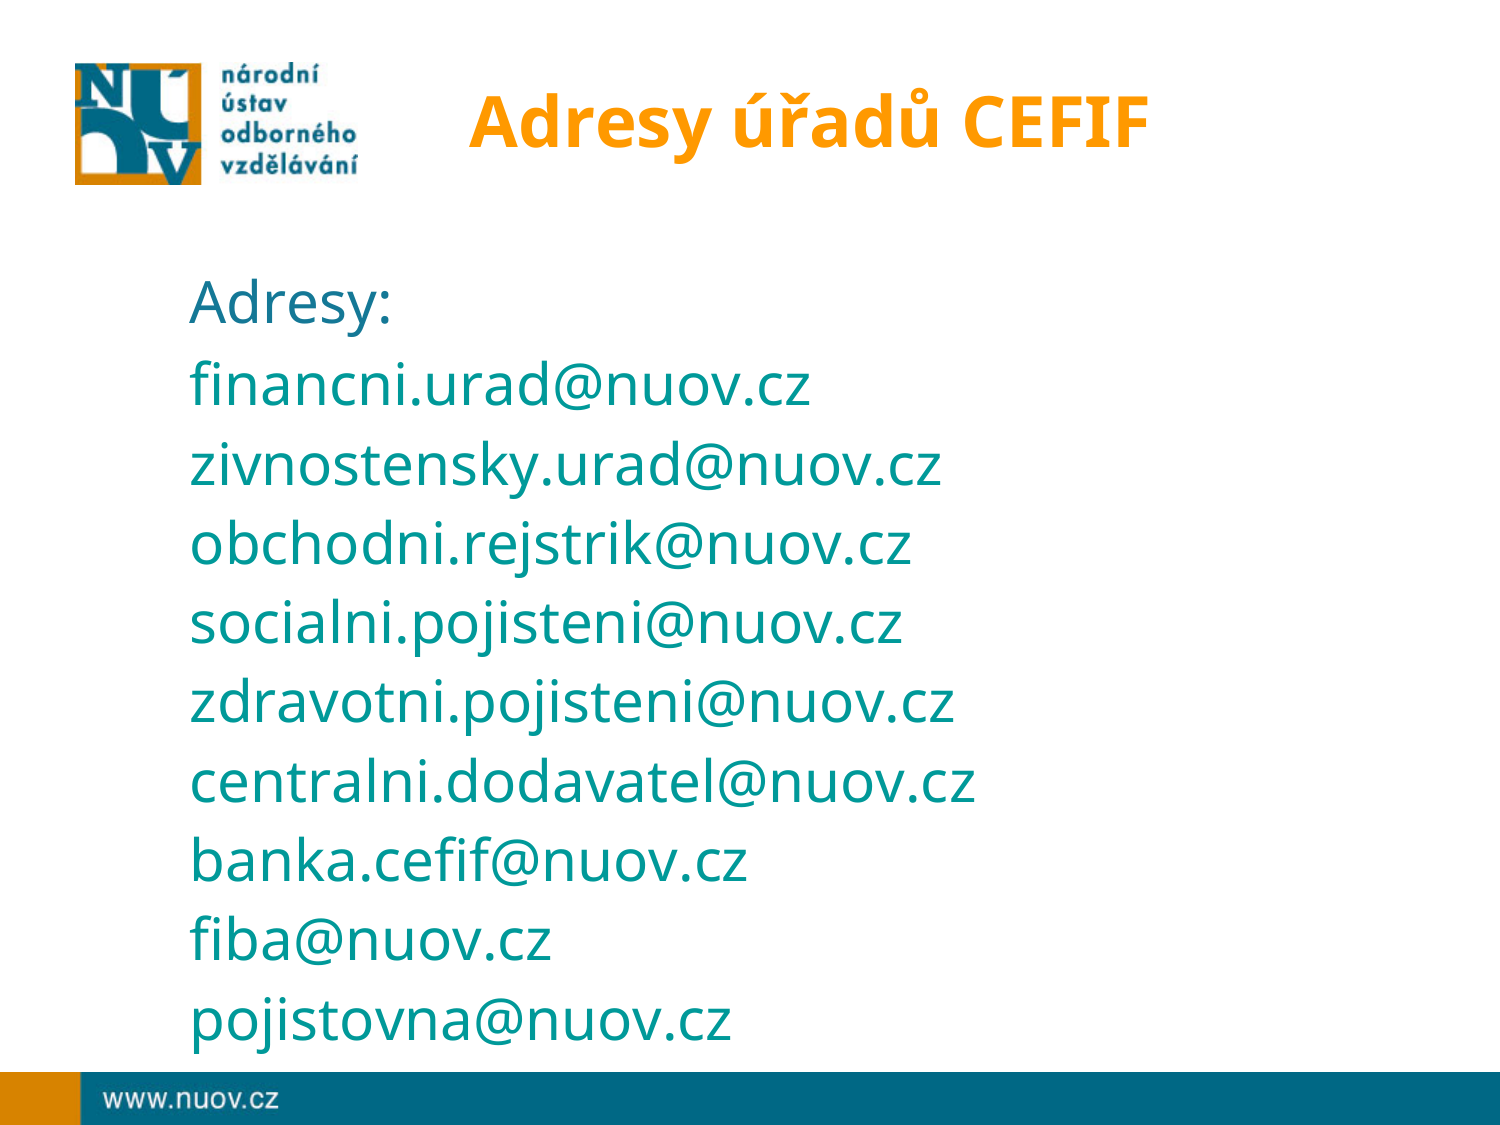

# Adresy úřadů CEFIF
Adresy:
financni.urad@nuov.cz
zivnostensky.urad@nuov.cz
obchodni.rejstrik@nuov.cz
socialni.pojisteni@nuov.cz
zdravotni.pojisteni@nuov.cz
centralni.dodavatel@nuov.cz
banka.cefif@nuov.cz
fiba@nuov.cz
pojistovna@nuov.cz